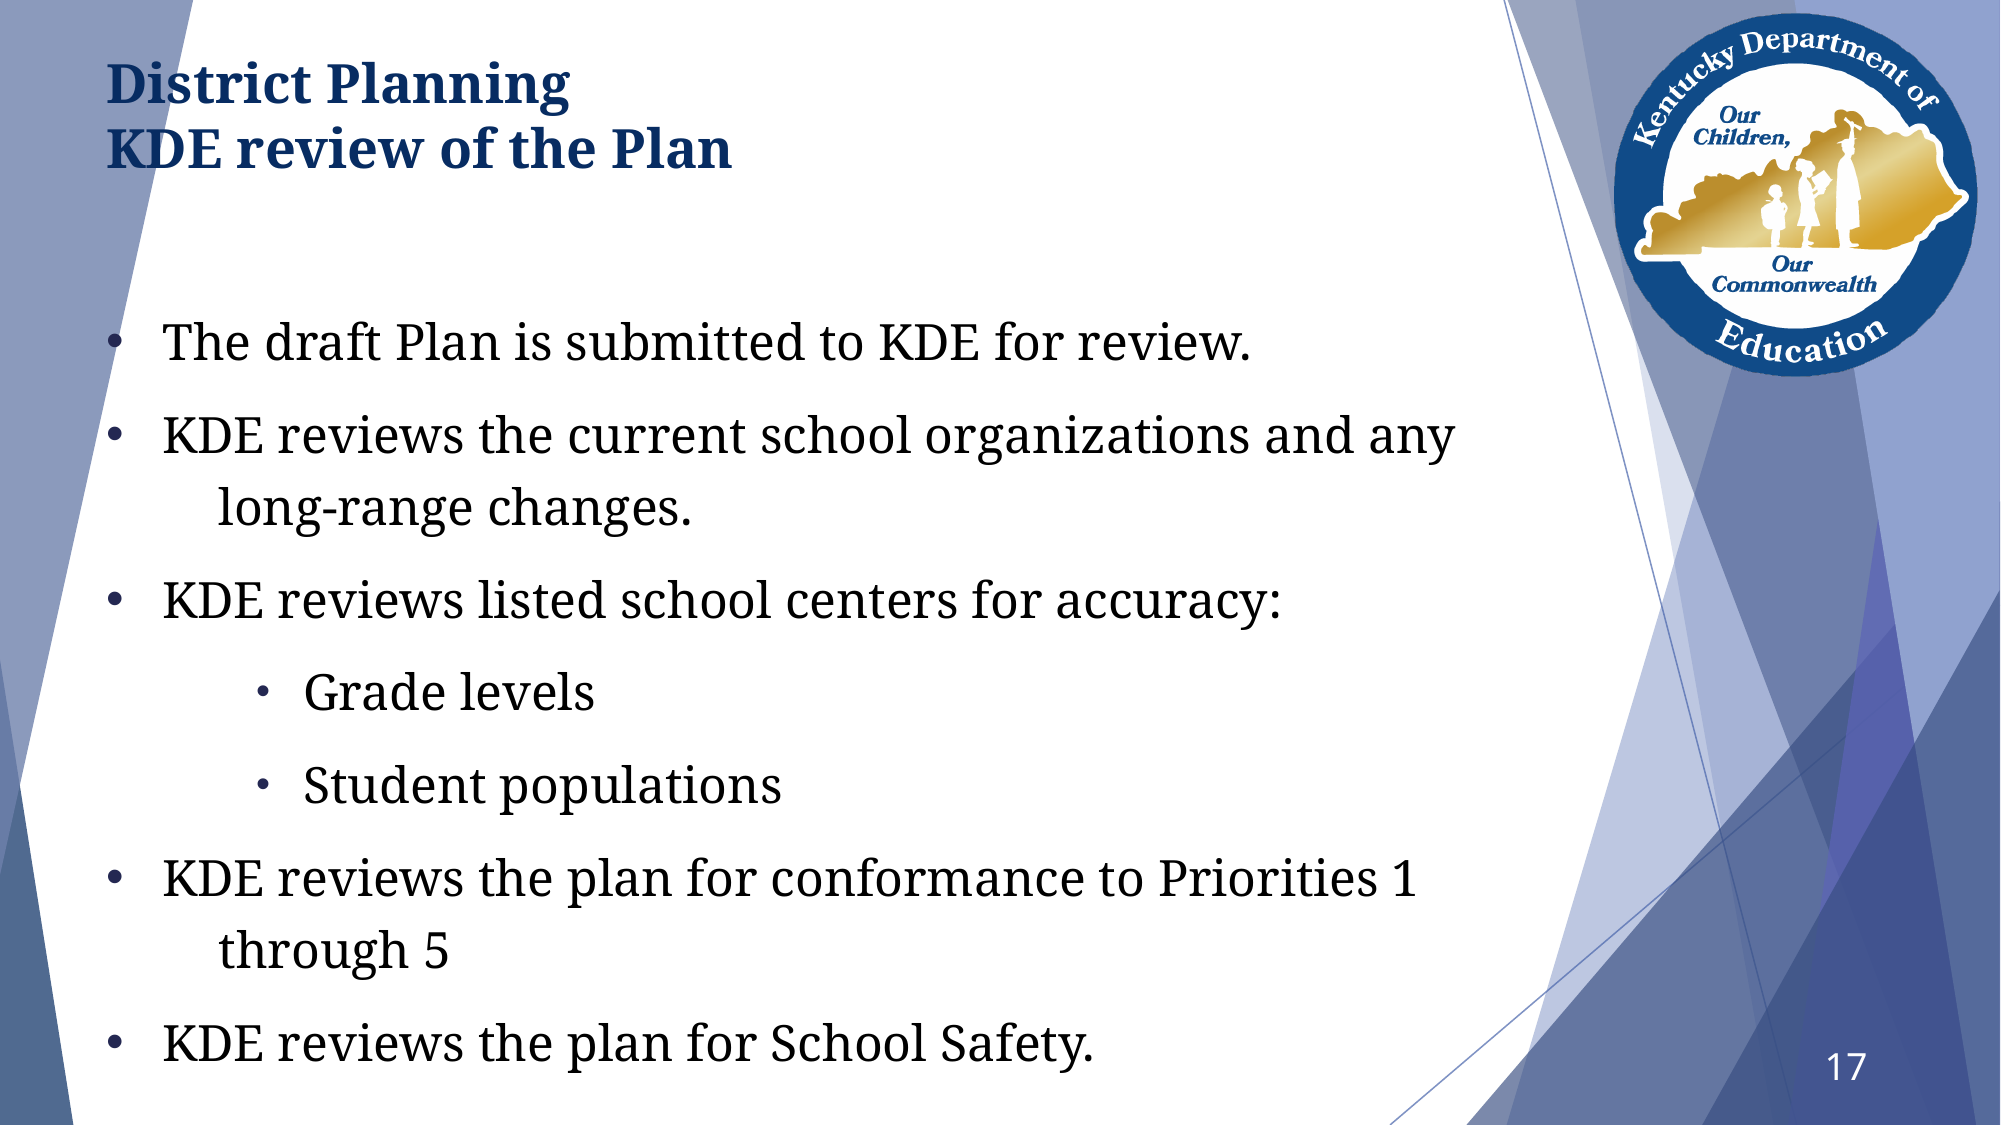

# District Planning KDE review of the Plan
The draft Plan is submitted to KDE for review.
KDE reviews the current school organizations and any long-range changes.
KDE reviews listed school centers for accuracy:
Grade levels
Student populations
KDE reviews the plan for conformance to Priorities 1 through 5
KDE reviews the plan for School Safety.